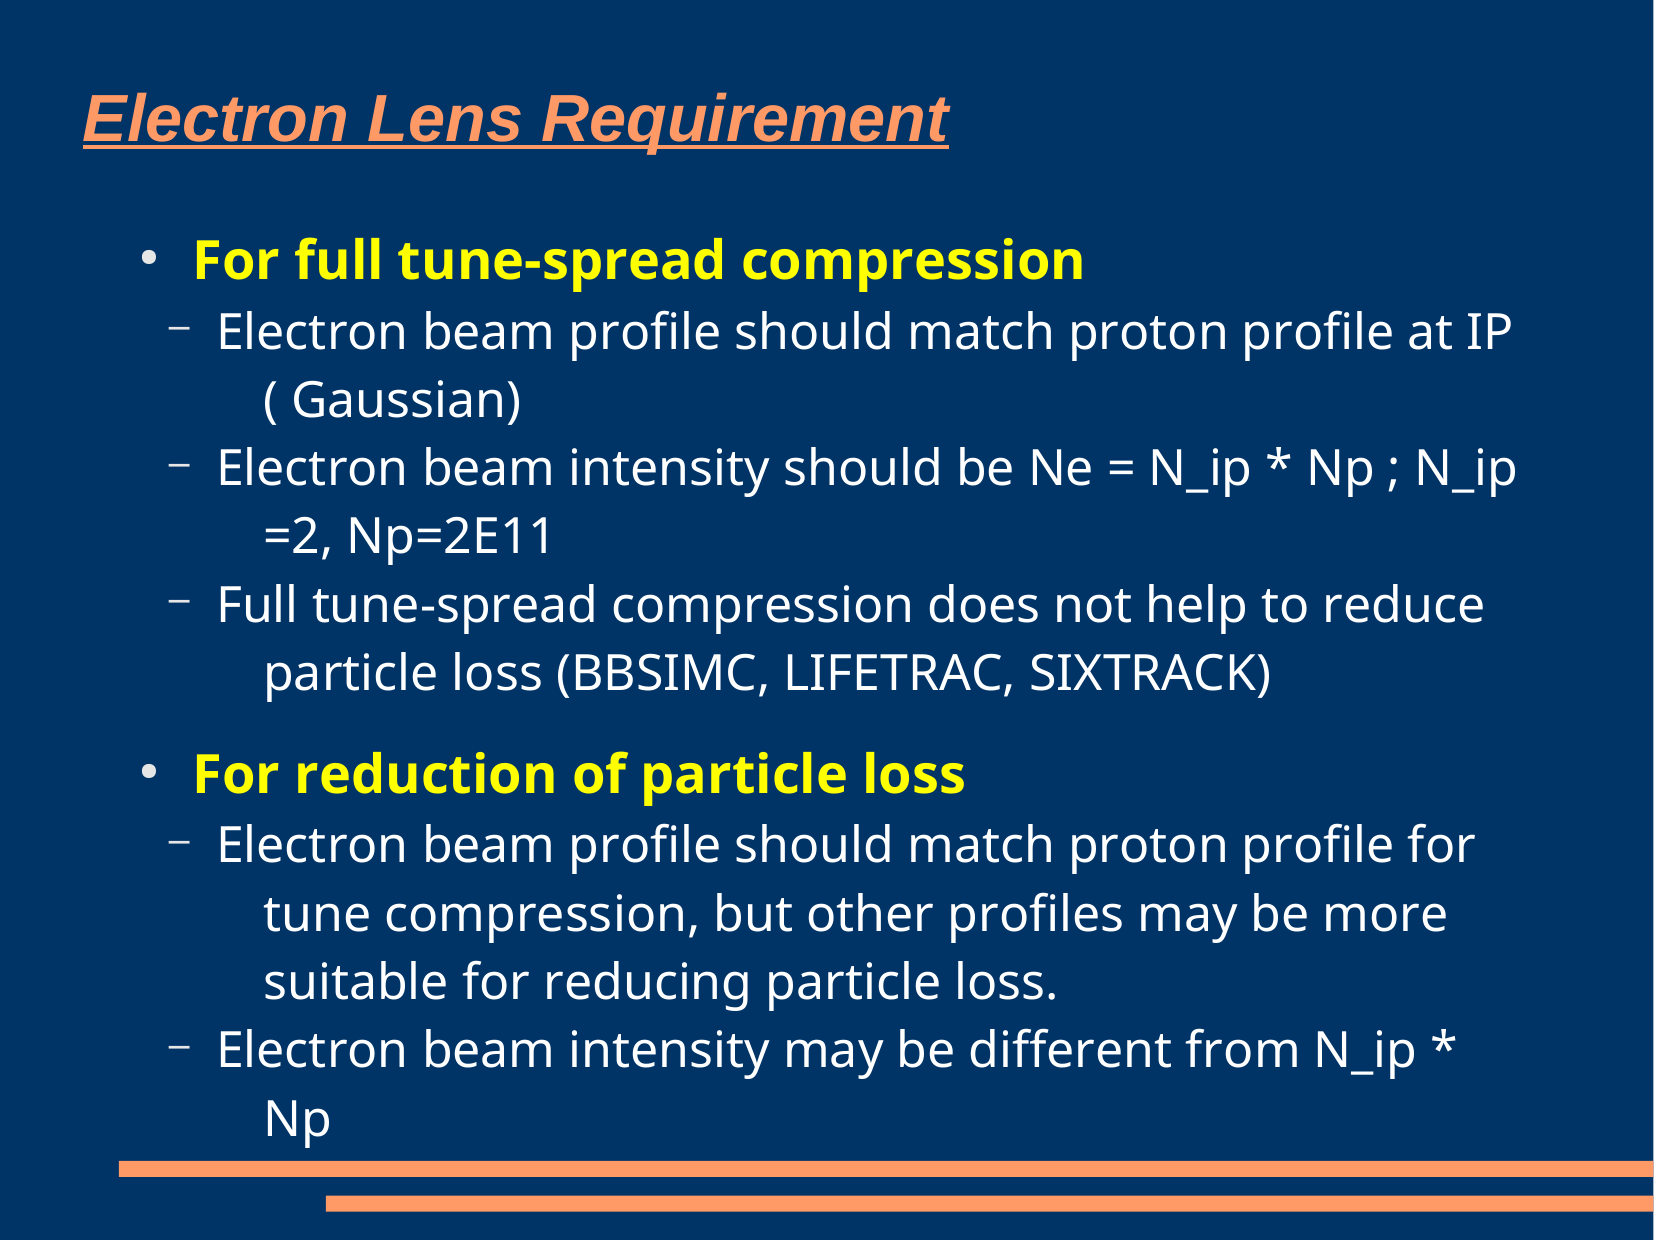

# Electron Lens Requirement
For full tune-spread compression
Electron beam profile should match proton profile at IP ( Gaussian)
Electron beam intensity should be Ne = N_ip * Np ; N_ip =2, Np=2E11
Full tune-spread compression does not help to reduce particle loss (BBSIMC, LIFETRAC, SIXTRACK)
For reduction of particle loss
Electron beam profile should match proton profile for tune compression, but other profiles may be more suitable for reducing particle loss.
Electron beam intensity may be different from N_ip * Np